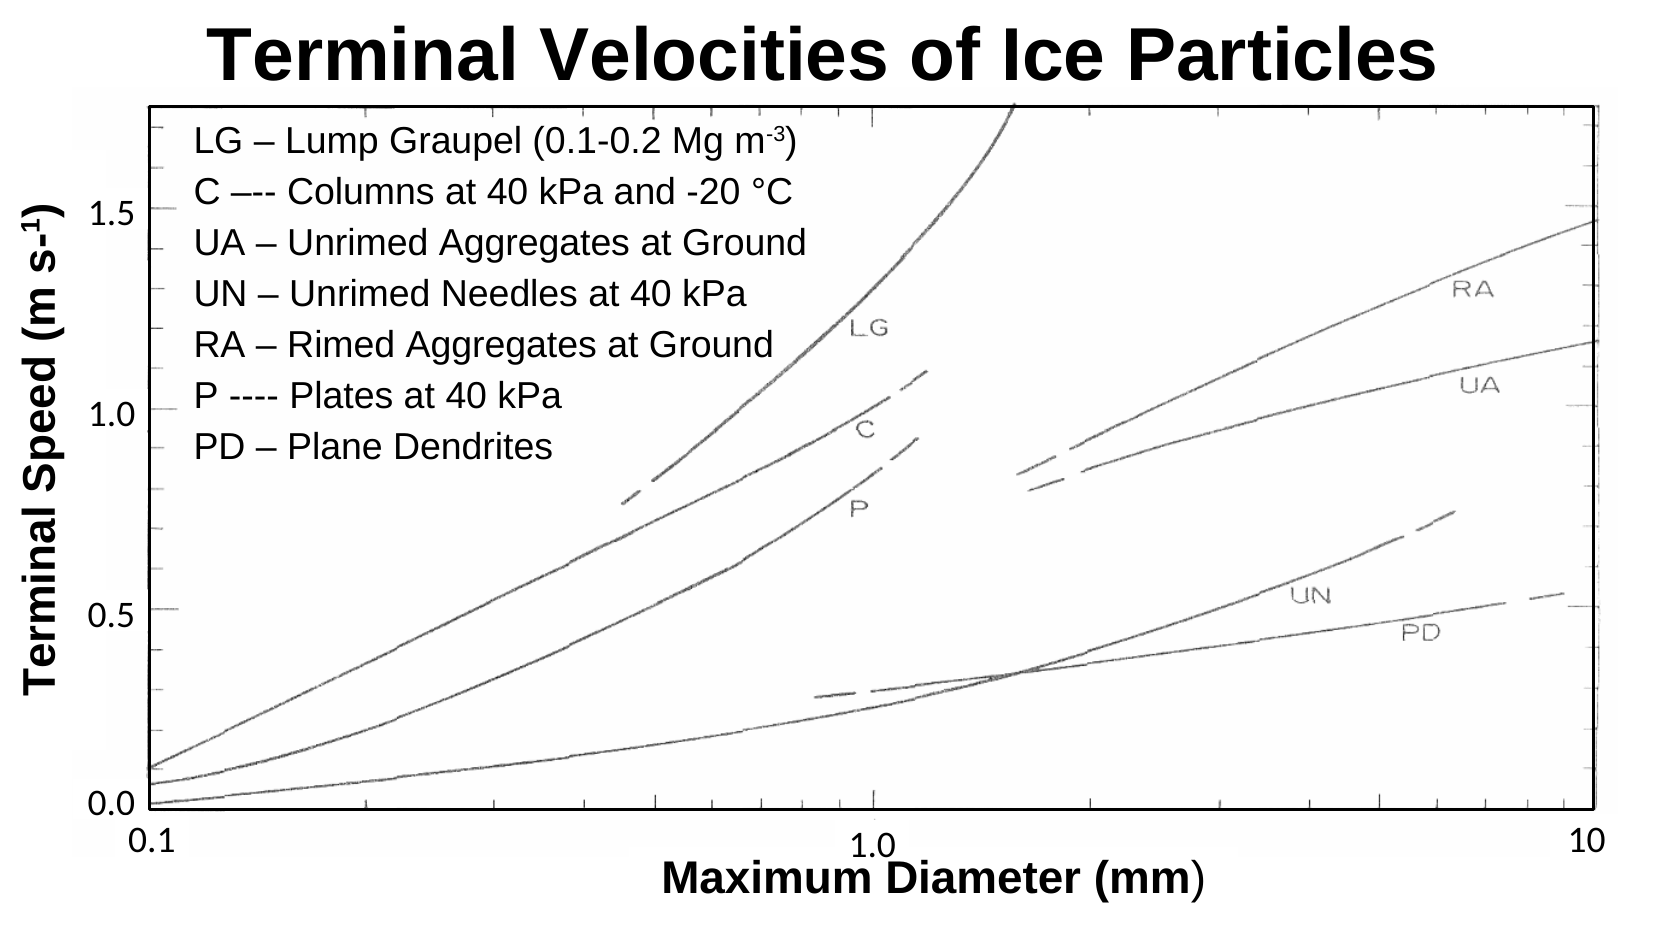

# Terminal Velocities of Ice Particles
LG – Lump Graupel (0.1-0.2 Mg m-3)
C –-- Columns at 40 kPa and -20 °C
UA – Unrimed Aggregates at Ground
UN – Unrimed Needles at 40 kPa
RA – Rimed Aggregates at Ground
P ---- Plates at 40 kPa
PD – Plane Dendrites
1.5
1.0
Terminal Speed (m s-1)
0.5
0.0
10
0.1
1.0
Maximum Diameter (mm)